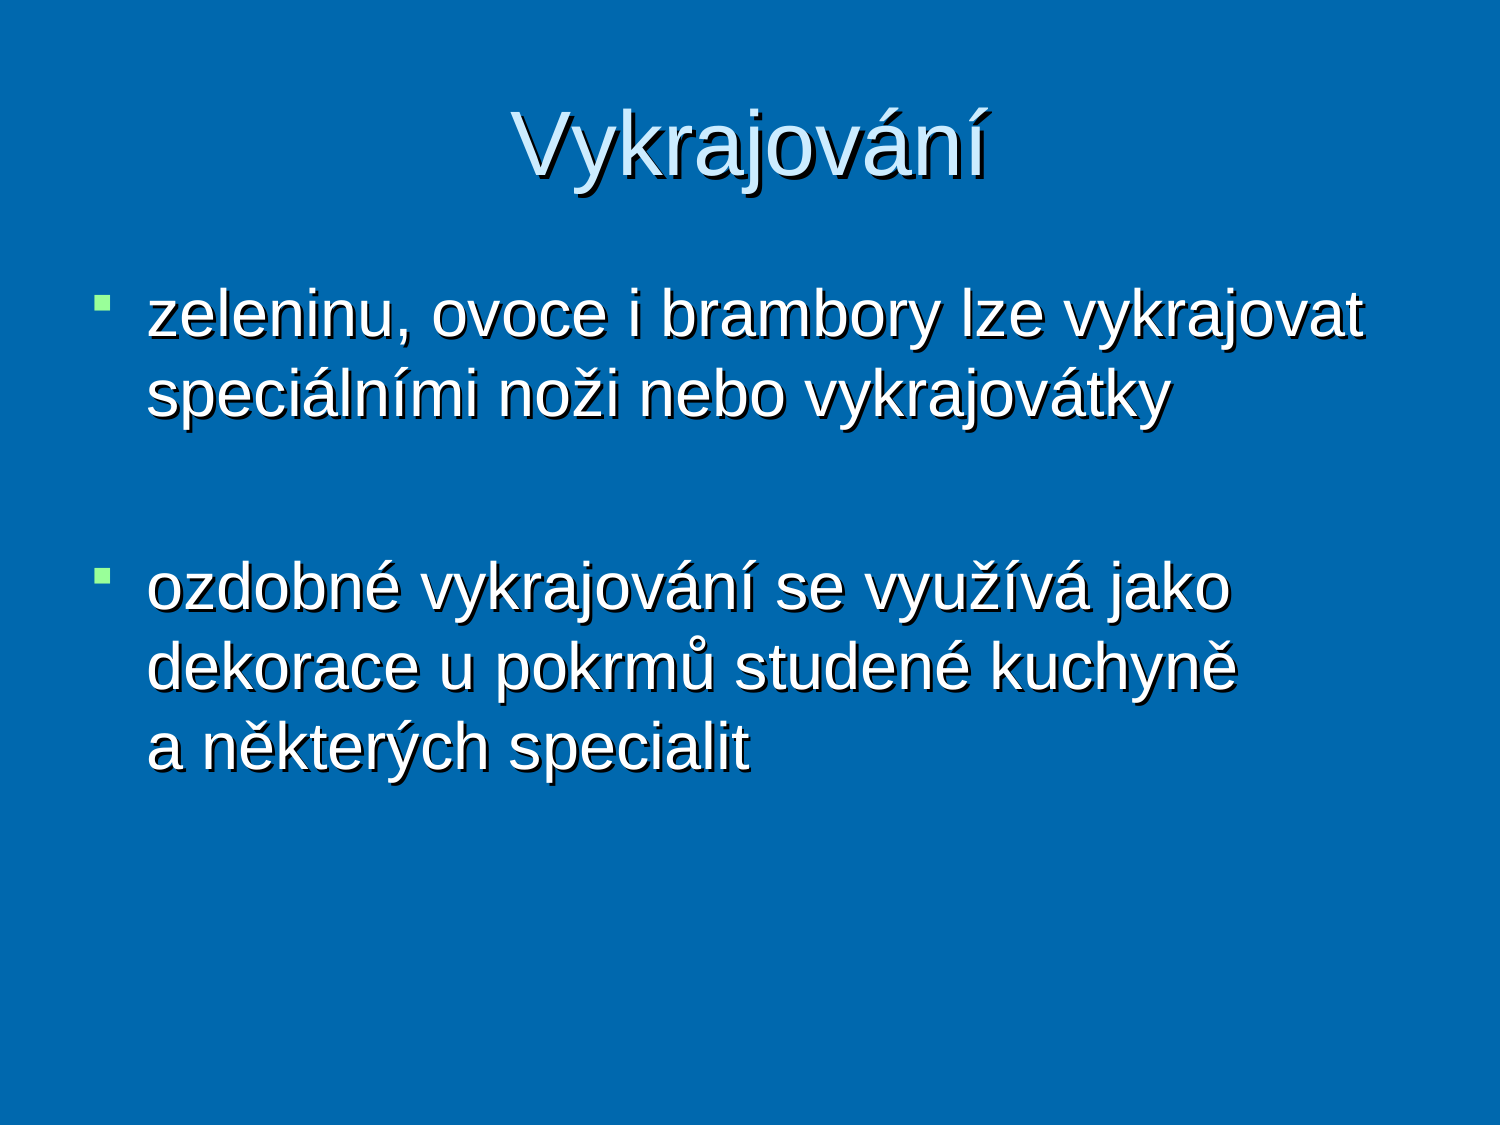

# Vykrajování
zeleninu, ovoce i brambory lze vykrajovat speciálními noži nebo vykrajovátky
ozdobné vykrajování se využívá jako dekorace u pokrmů studené kuchyně
a některých specialit